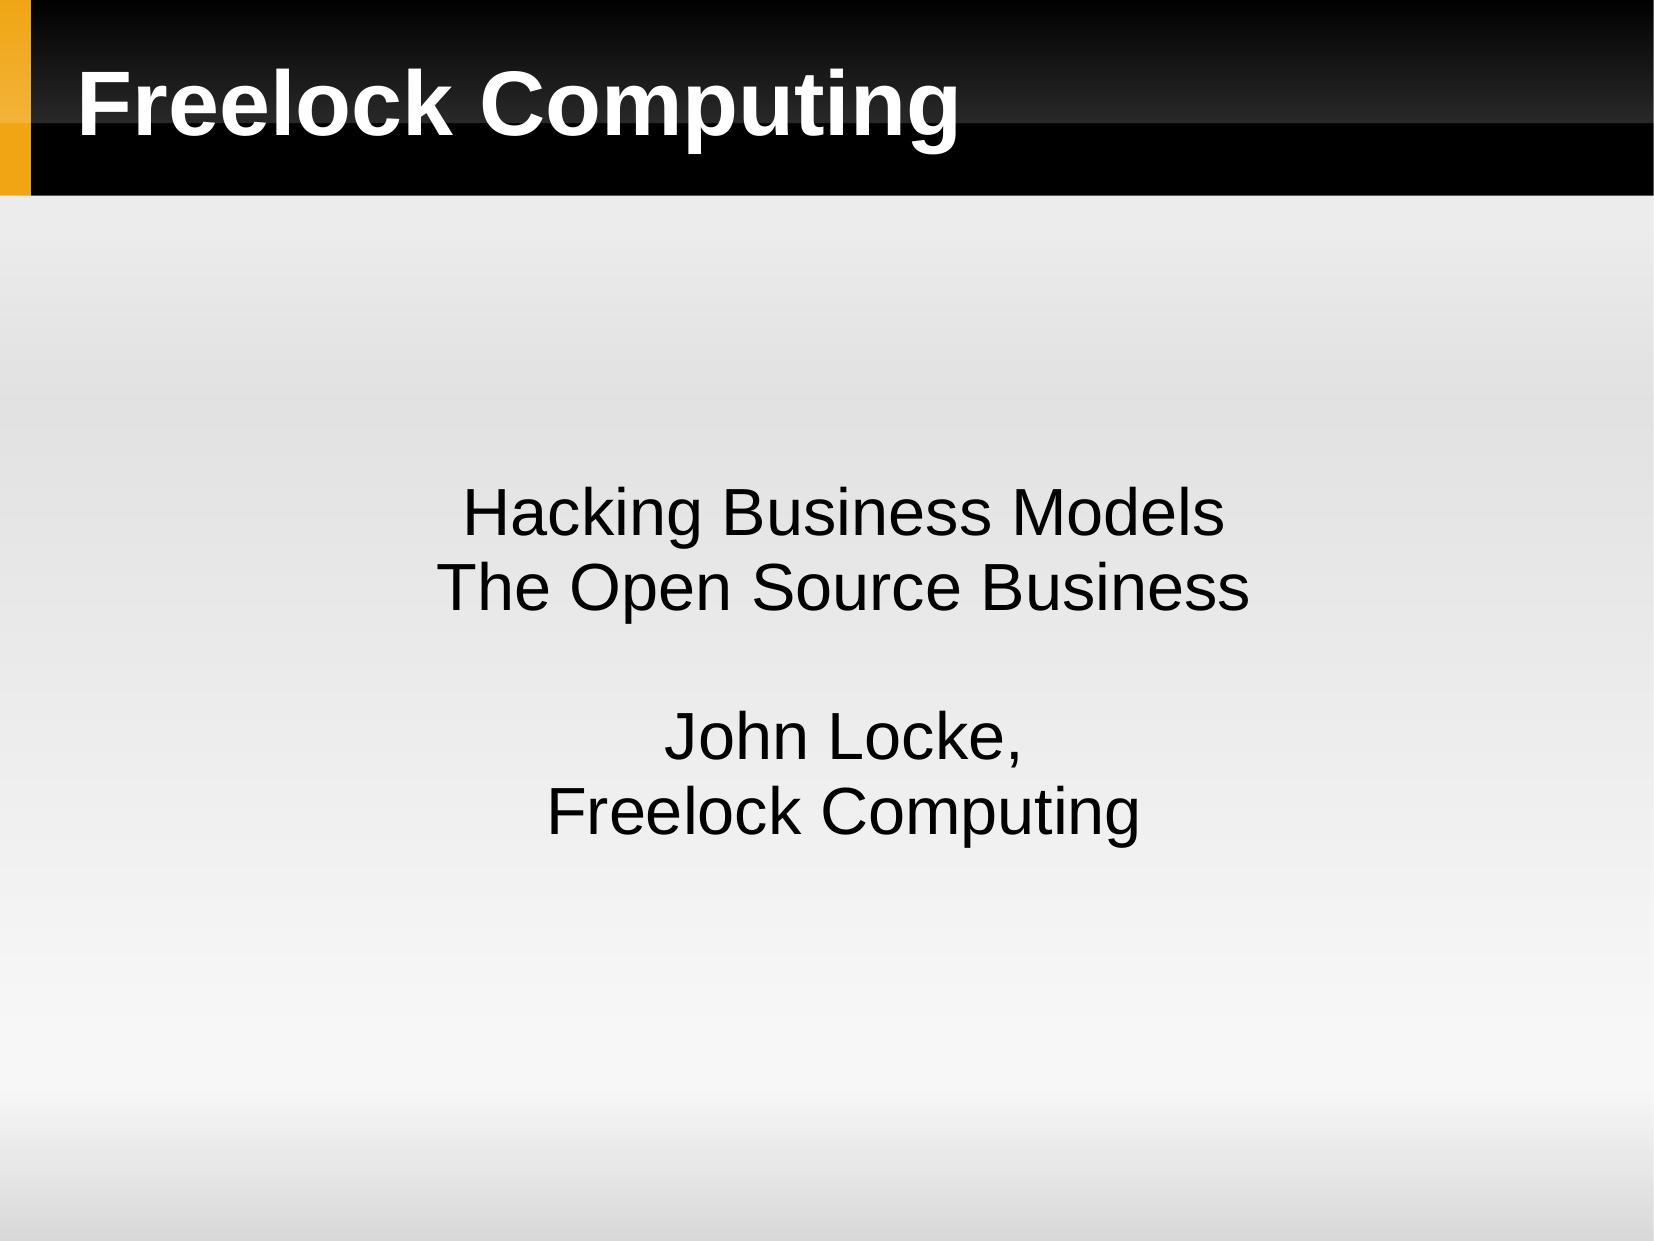

# Freelock Computing
Hacking Business Models
The Open Source Business
John Locke,
Freelock Computing